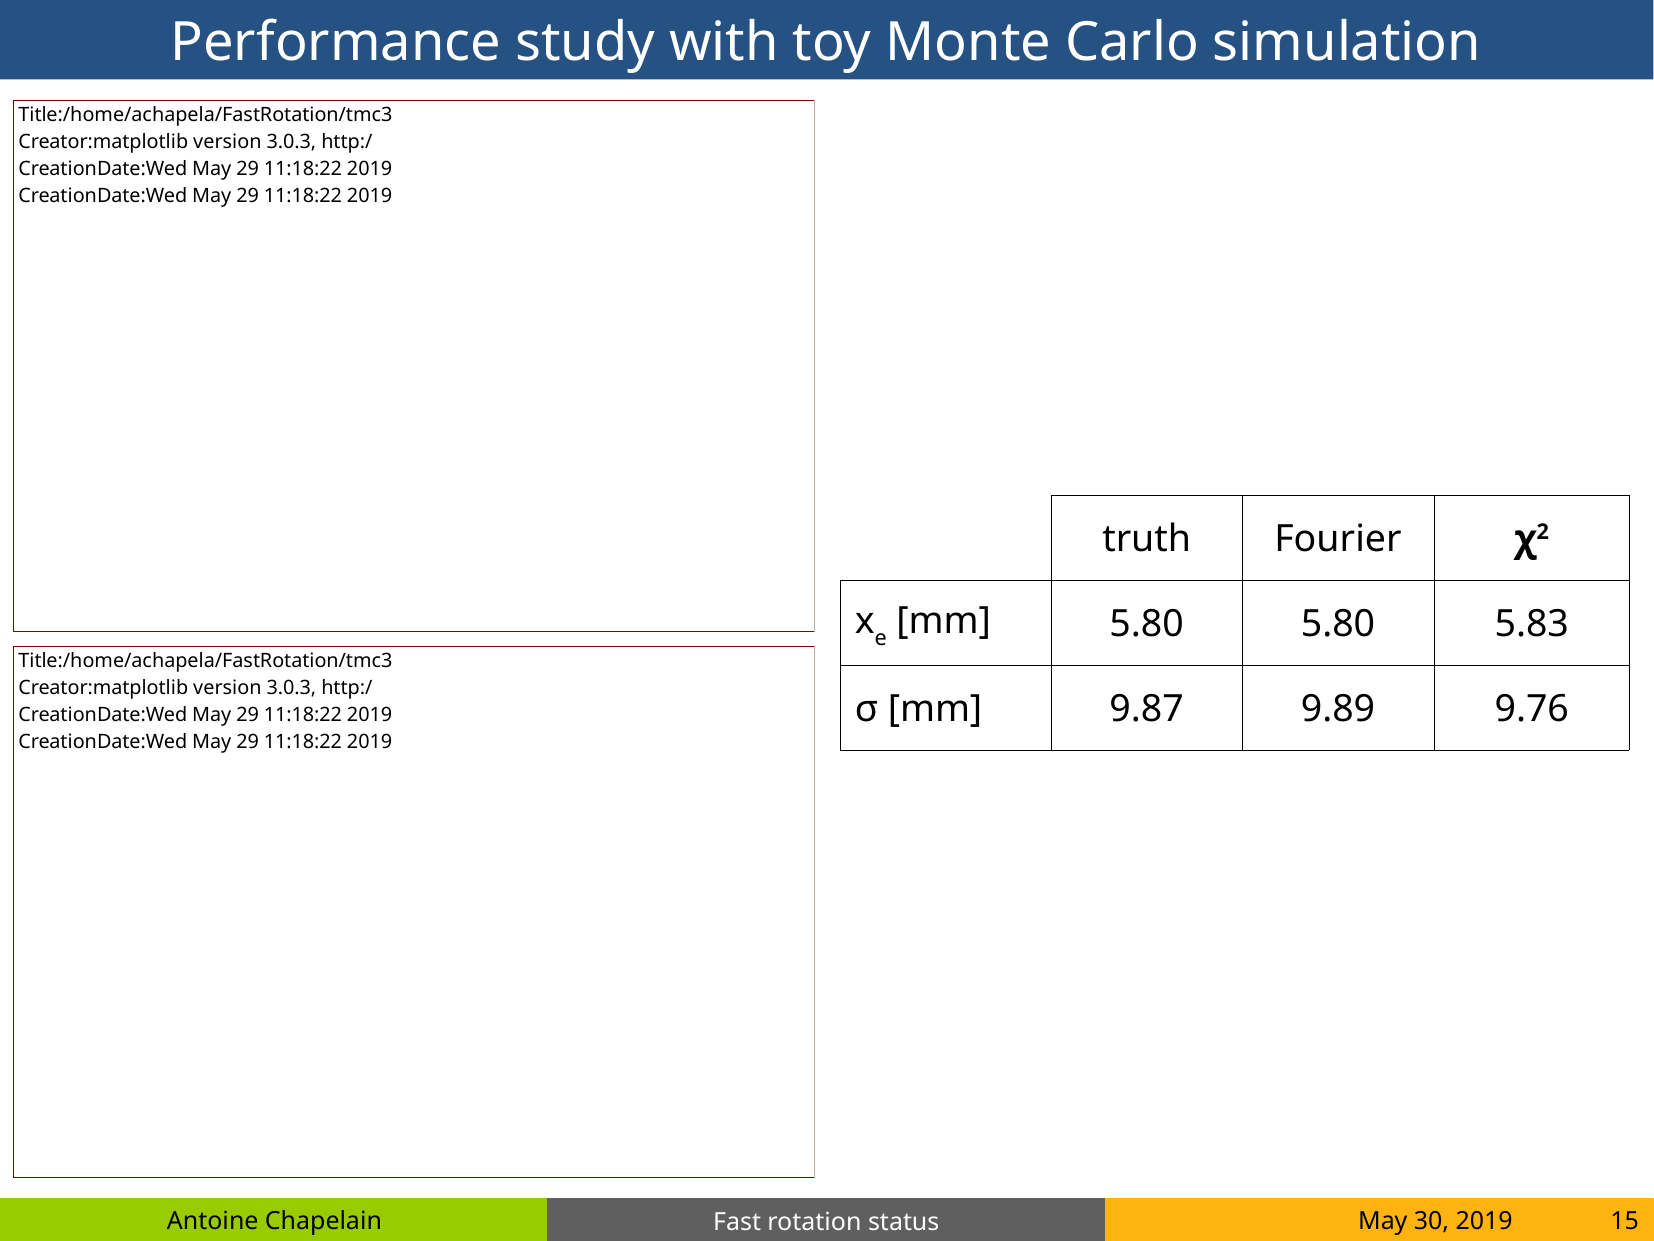

# Performance study with toy Monte Carlo simulation
| | truth | Fourier | χ2 |
| --- | --- | --- | --- |
| xe [mm] | 5.80 | 5.80 | 5.83 |
| σ [mm] | 9.87 | 9.89 | 9.76 |